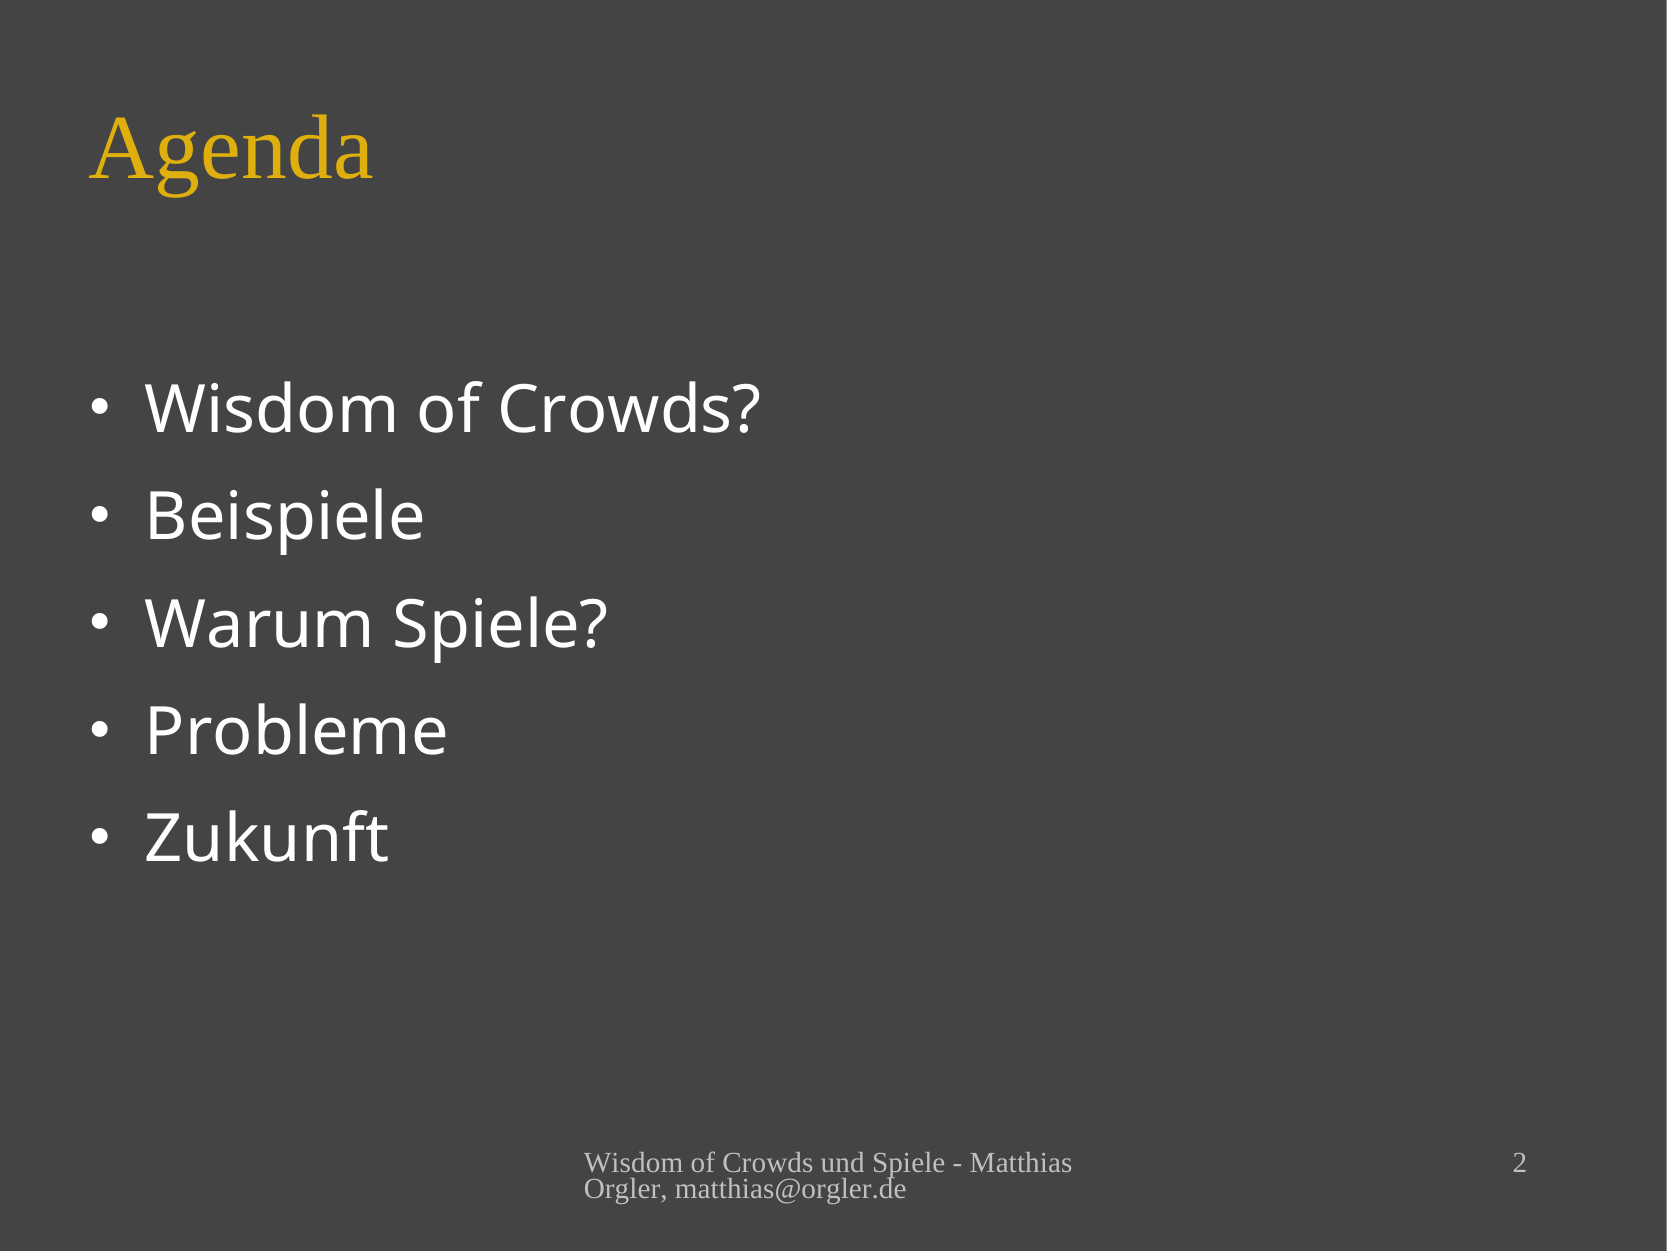

# Agenda
Wisdom of Crowds?
Beispiele
Warum Spiele?
Probleme
Zukunft
Wisdom of Crowds und Spiele - Matthias Orgler, matthias@orgler.de
2